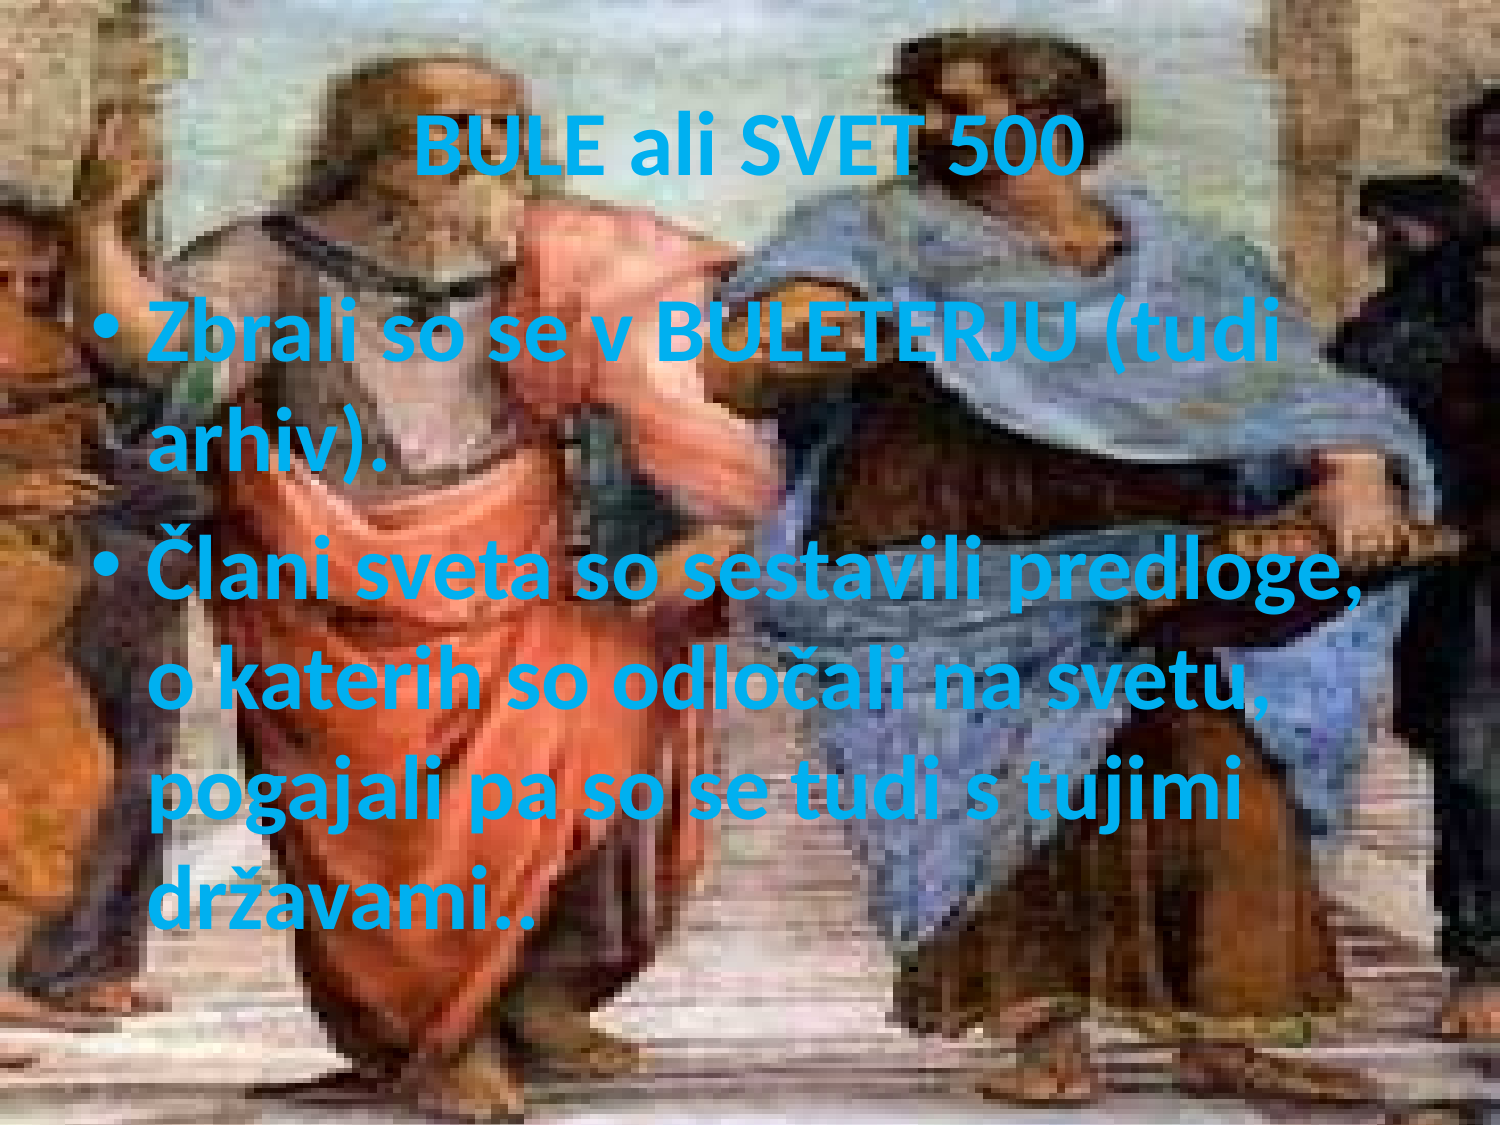

# BULE ali SVET 500
Zbrali so se v BULETERJU (tudi arhiv).
Člani sveta so sestavili predloge, o katerih so odločali na svetu, pogajali pa so se tudi s tujimi državami..